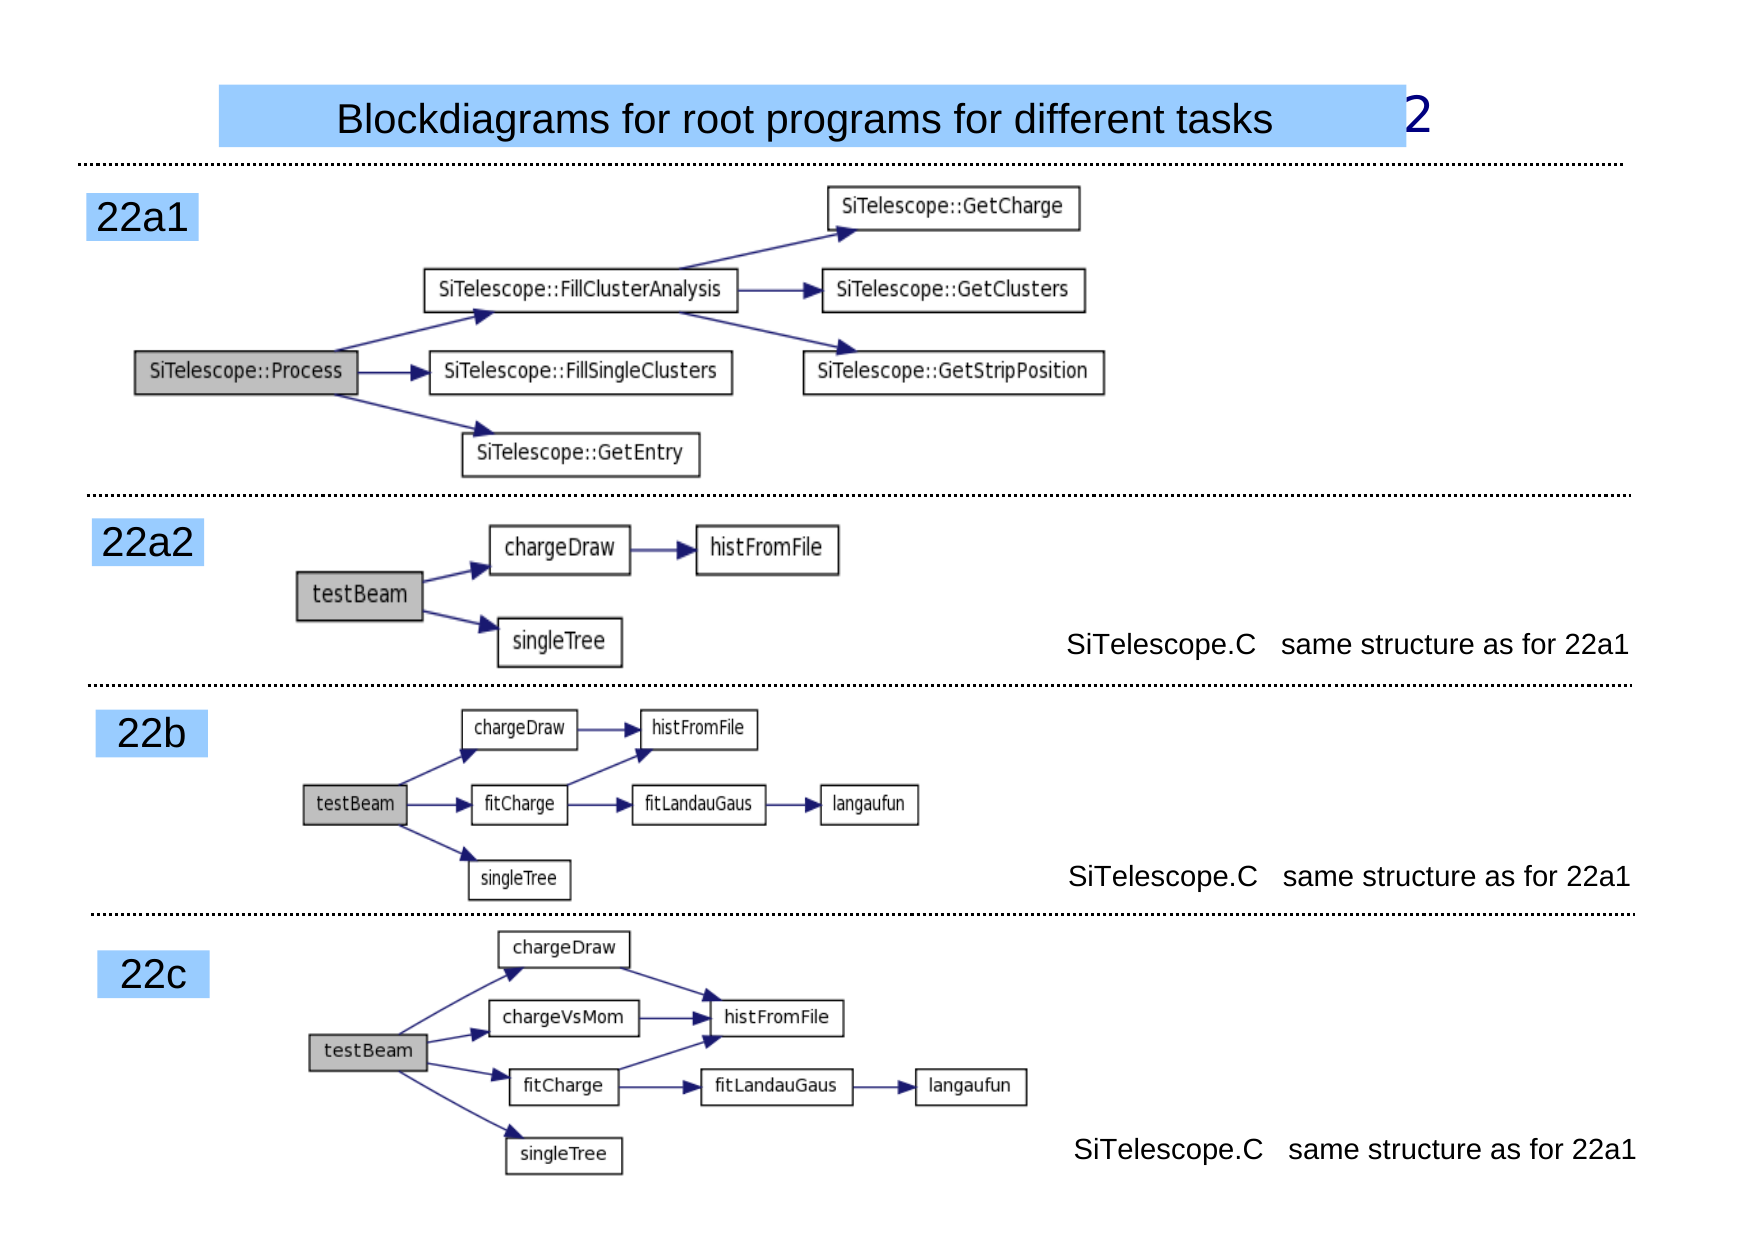

Blockdiagrams for root programs for different tasks
22a1
22a2
SiTelescope.C same structure as for 22a1
22b
SiTelescope.C same structure as for 22a1
22c
SiTelescope.C same structure as for 22a1